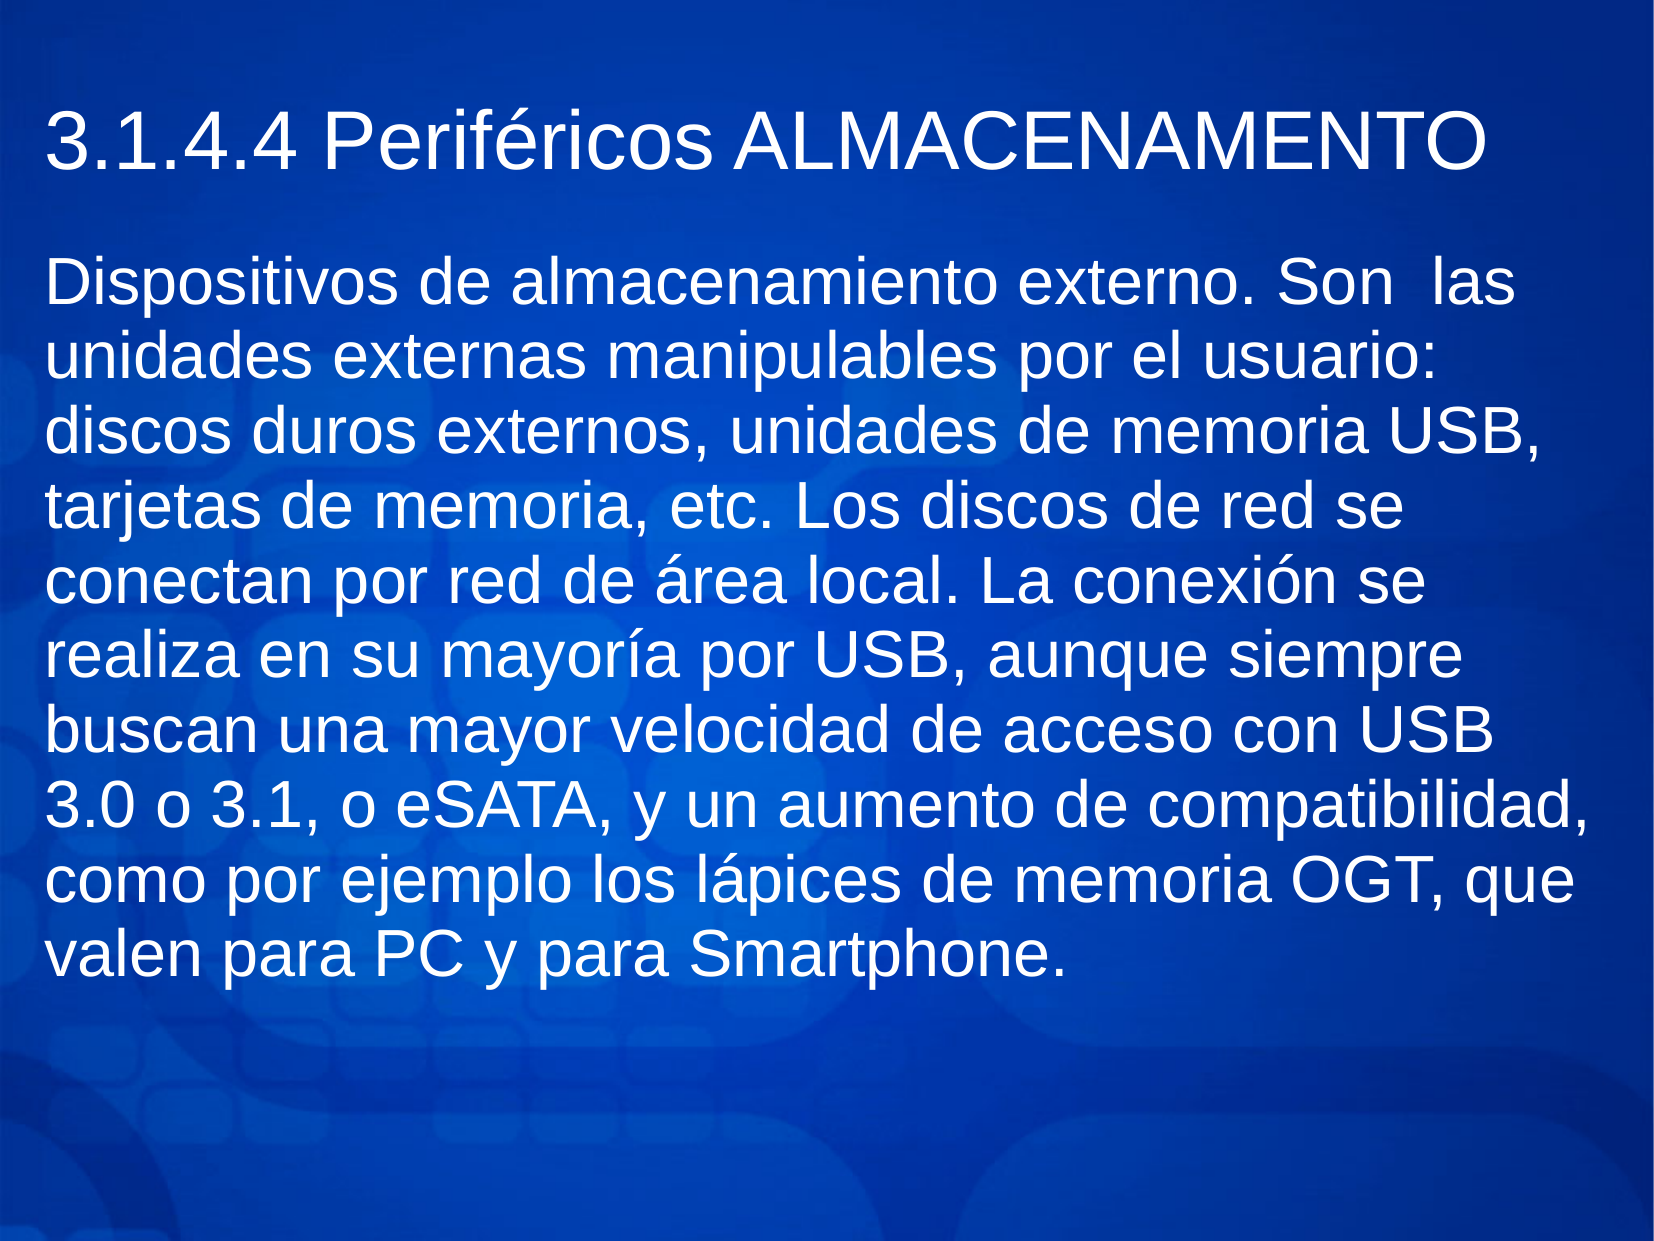

3.1.4.4 Periféricos ALMACENAMENTO
Dispositivos de almacenamiento externo. Son las unidades externas manipulables por el usuario: discos duros externos, unidades de memoria USB, tarjetas de memoria, etc. Los discos de red se conectan por red de área local. La conexión se realiza en su mayoría por USB, aunque siempre buscan una mayor velocidad de acceso con USB 3.0 o 3.1, o eSATA, y un aumento de compatibilidad, como por ejemplo los lápices de memoria OGT, que valen para PC y para Smartphone.